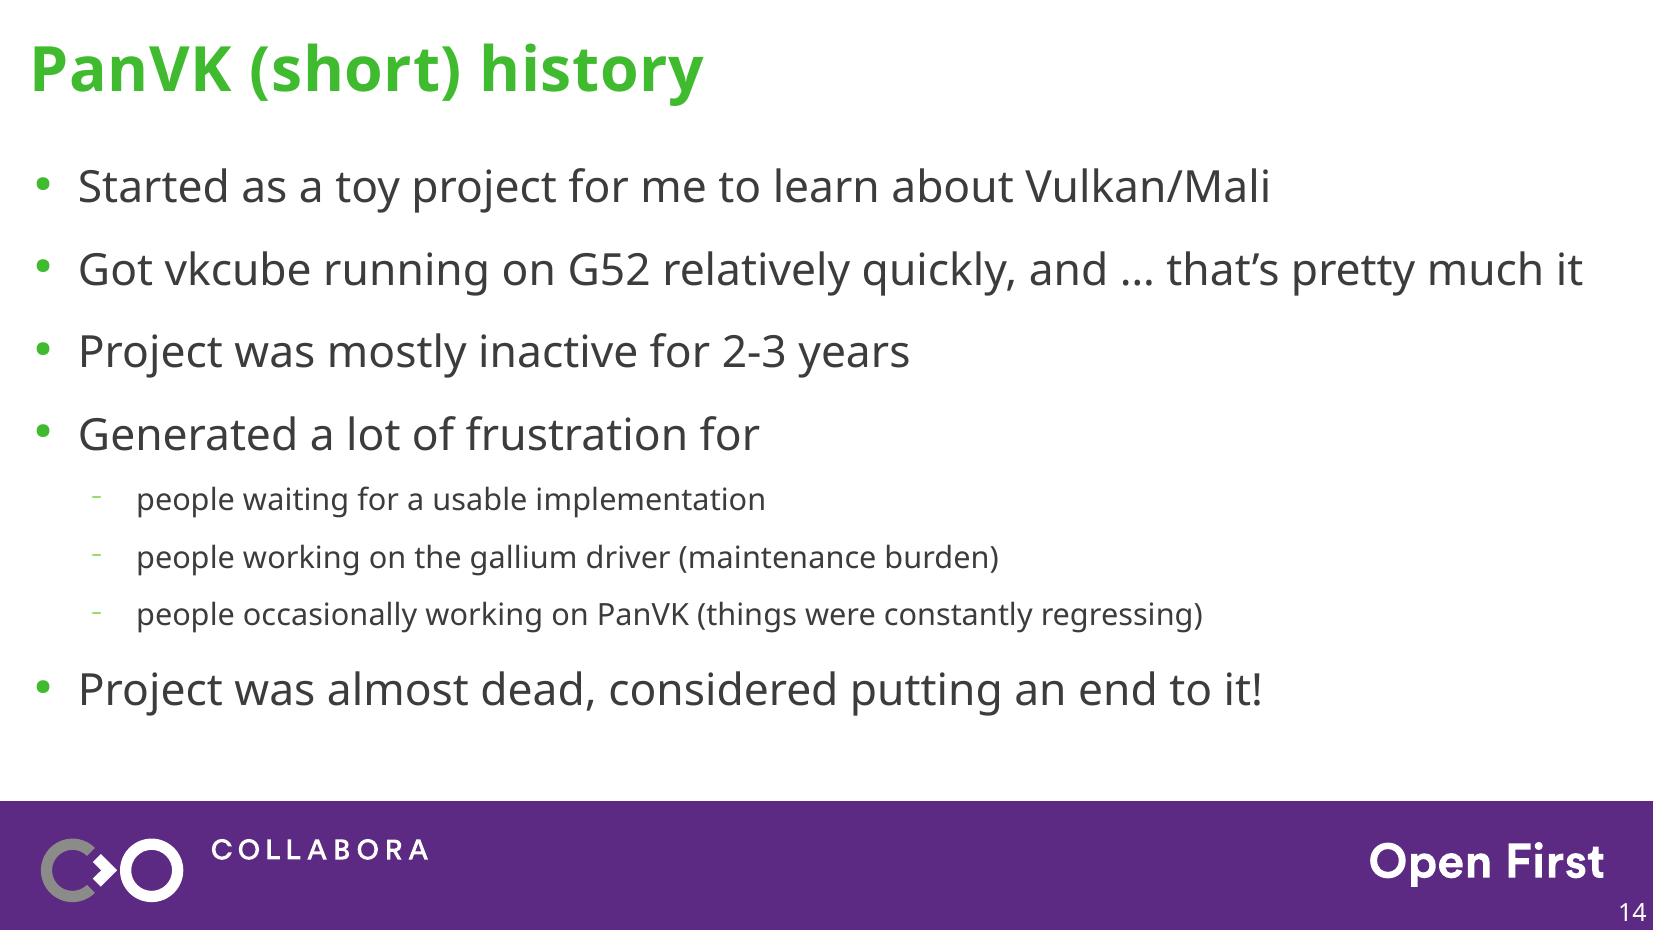

# PanVK (short) history
Started as a toy project for me to learn about Vulkan/Mali
Got vkcube running on G52 relatively quickly, and … that’s pretty much it
Project was mostly inactive for 2-3 years
Generated a lot of frustration for
people waiting for a usable implementation
people working on the gallium driver (maintenance burden)
people occasionally working on PanVK (things were constantly regressing)
Project was almost dead, considered putting an end to it!